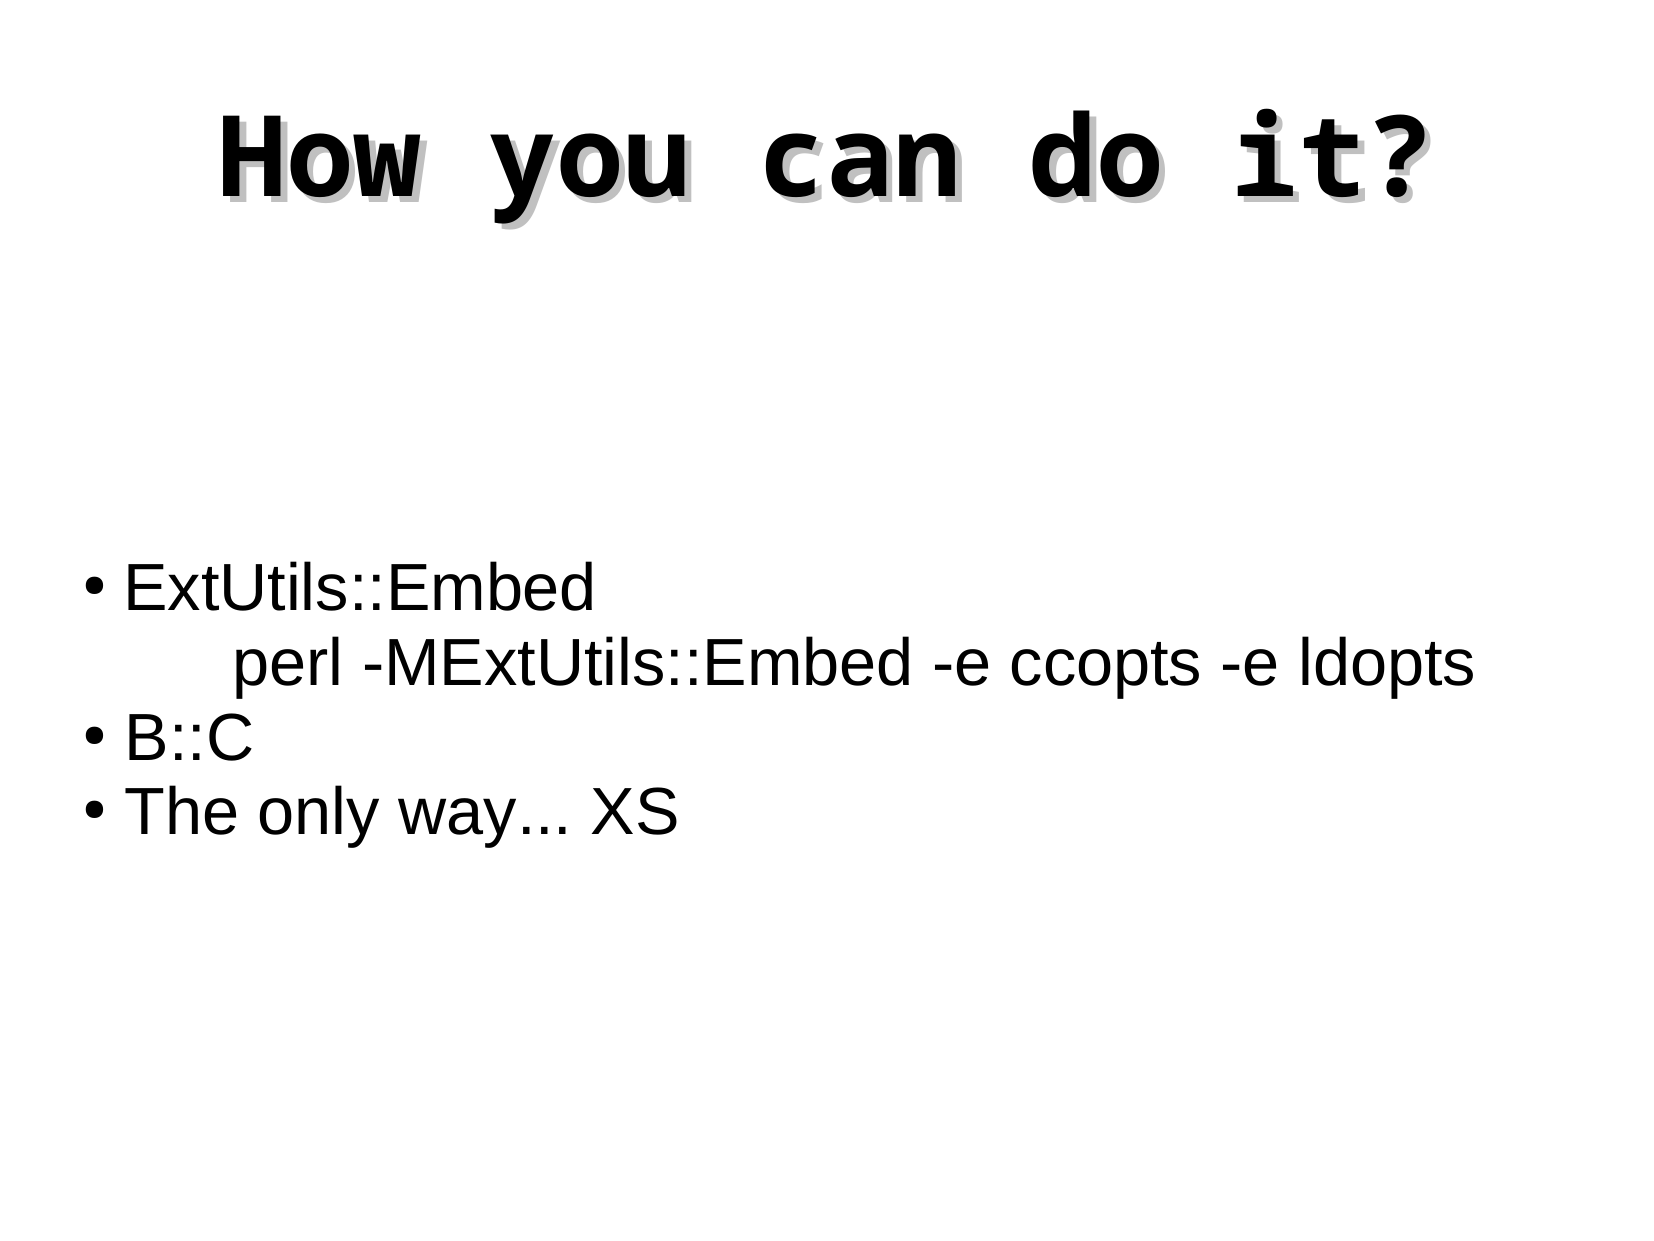

How you can do it?
# ExtUtils::Embed
		perl -MExtUtils::Embed -e ccopts -e ldopts
 B::C
 The only way... XS